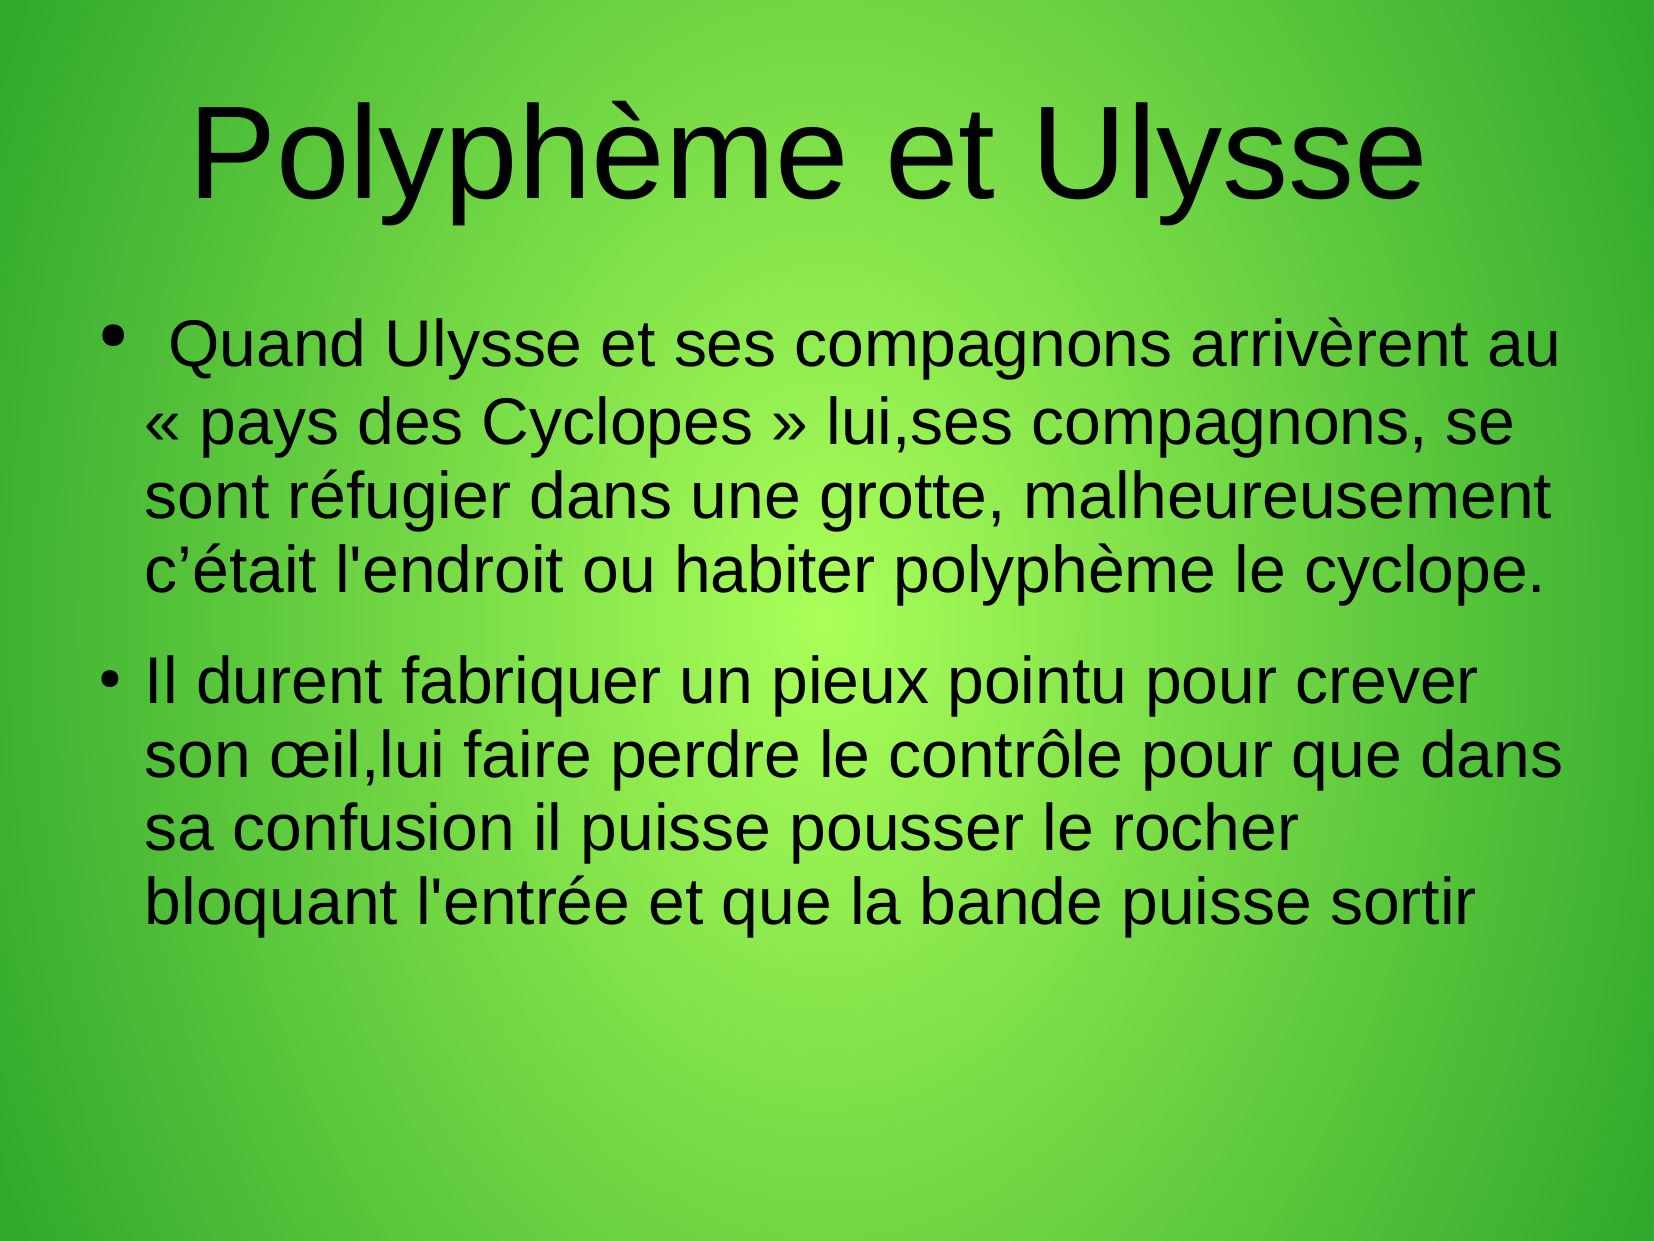

# Polyphème et Ulysse
 Quand Ulysse et ses compagnons arrivèrent au « pays des Cyclopes » lui,ses compagnons, se sont réfugier dans une grotte, malheureusement c’était l'endroit ou habiter polyphème le cyclope.
Il durent fabriquer un pieux pointu pour crever son œil,lui faire perdre le contrôle pour que dans sa confusion il puisse pousser le rocher bloquant l'entrée et que la bande puisse sortir